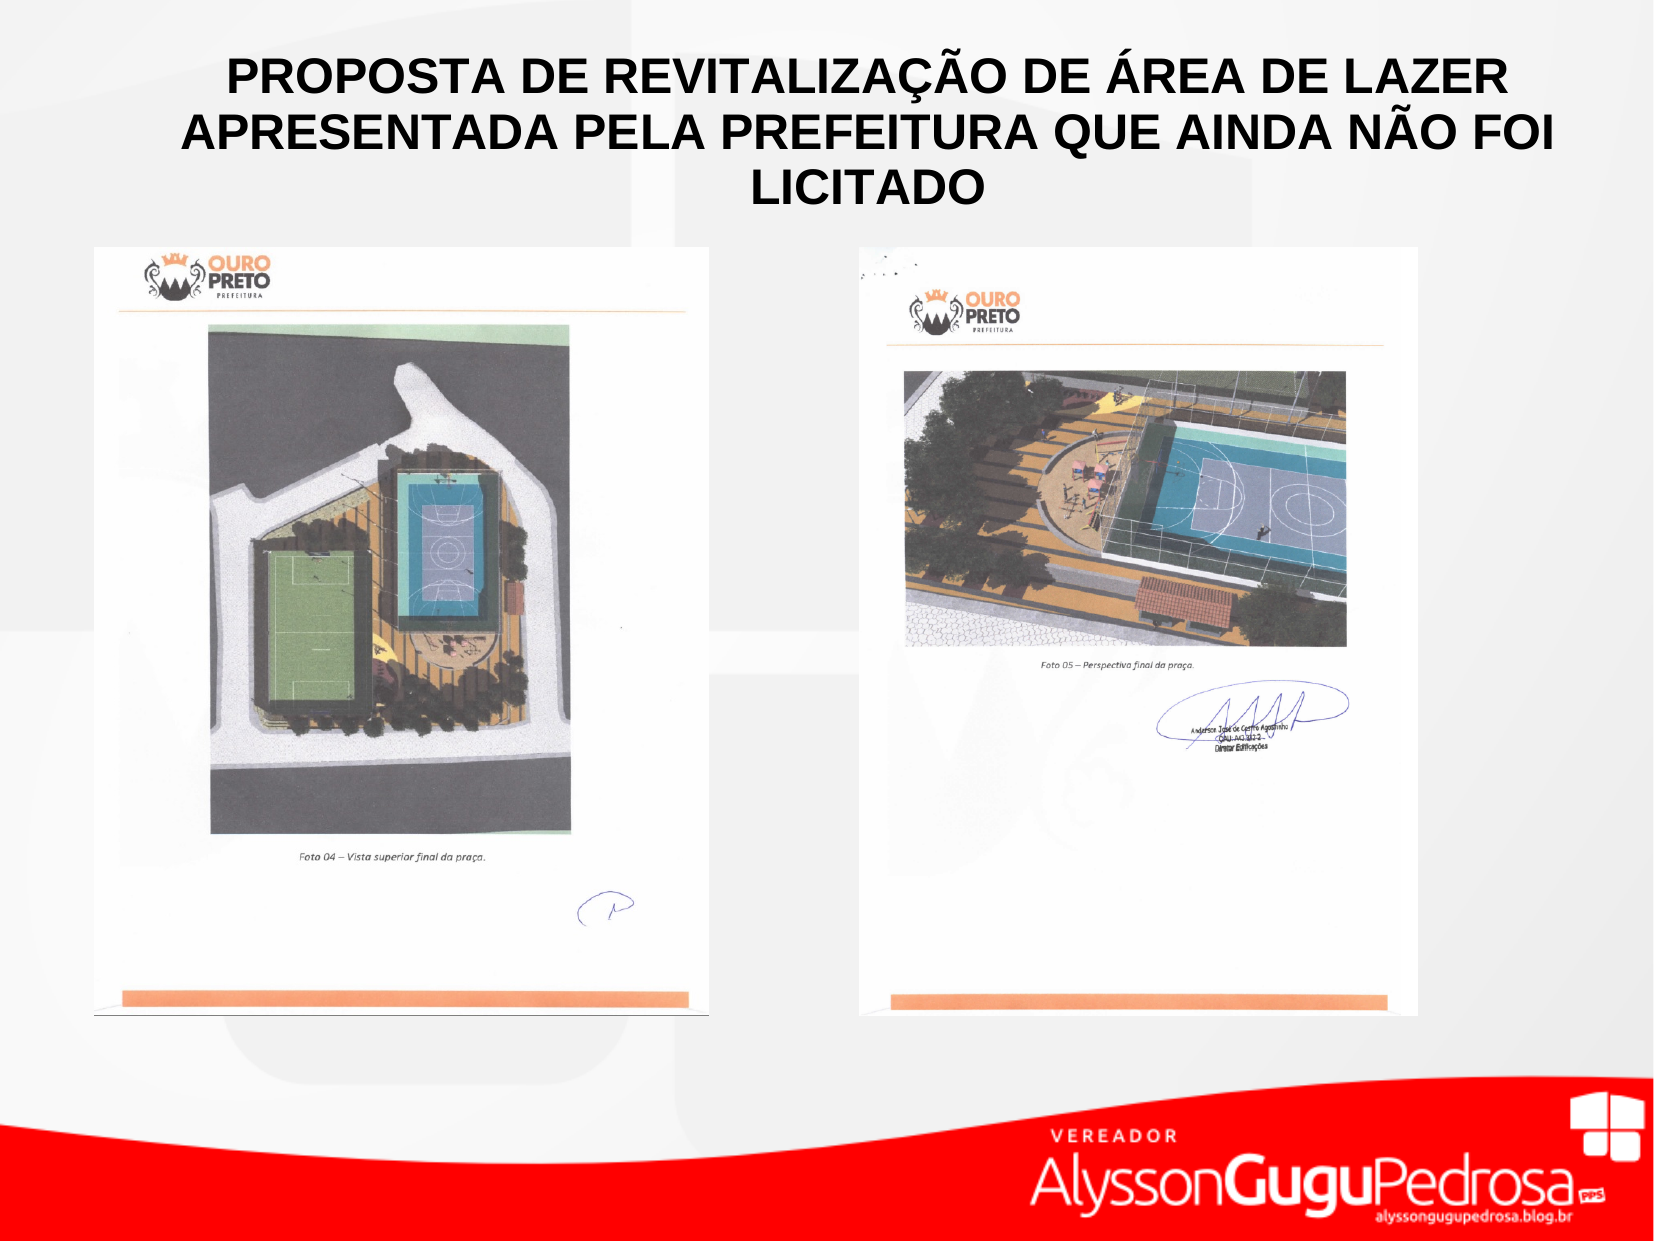

PROPOSTA DE REVITALIZAÇÃO DE ÁREA DE LAZER APRESENTADA PELA PREFEITURA QUE AINDA NÃO FOI LICITADO